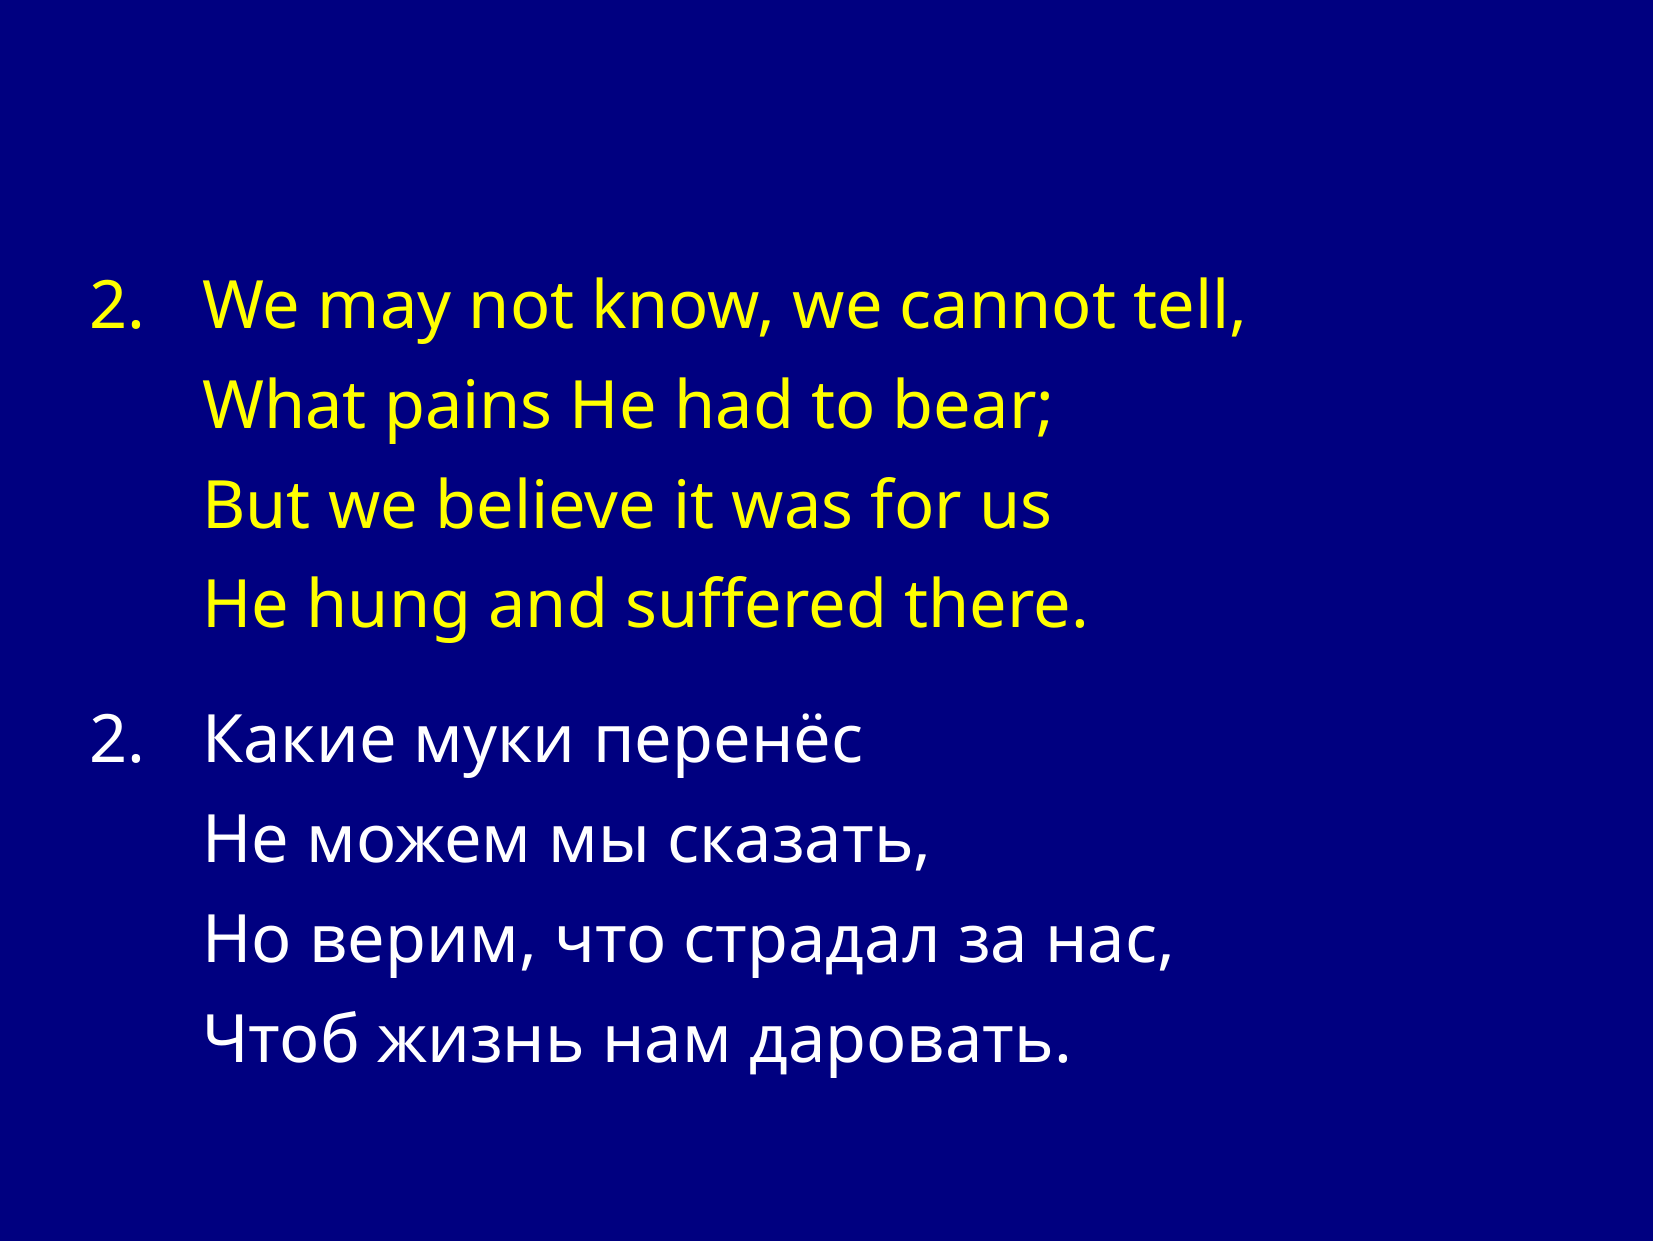

2.	We may not know, we cannot tell,
	What pains He had to bear;
	But we believe it was for us
	He hung and suffered there.
2.	Какие муки перенёс
	Не можем мы сказать,
	Но верим, что страдал за нас,
	Чтоб жизнь нам даровать.